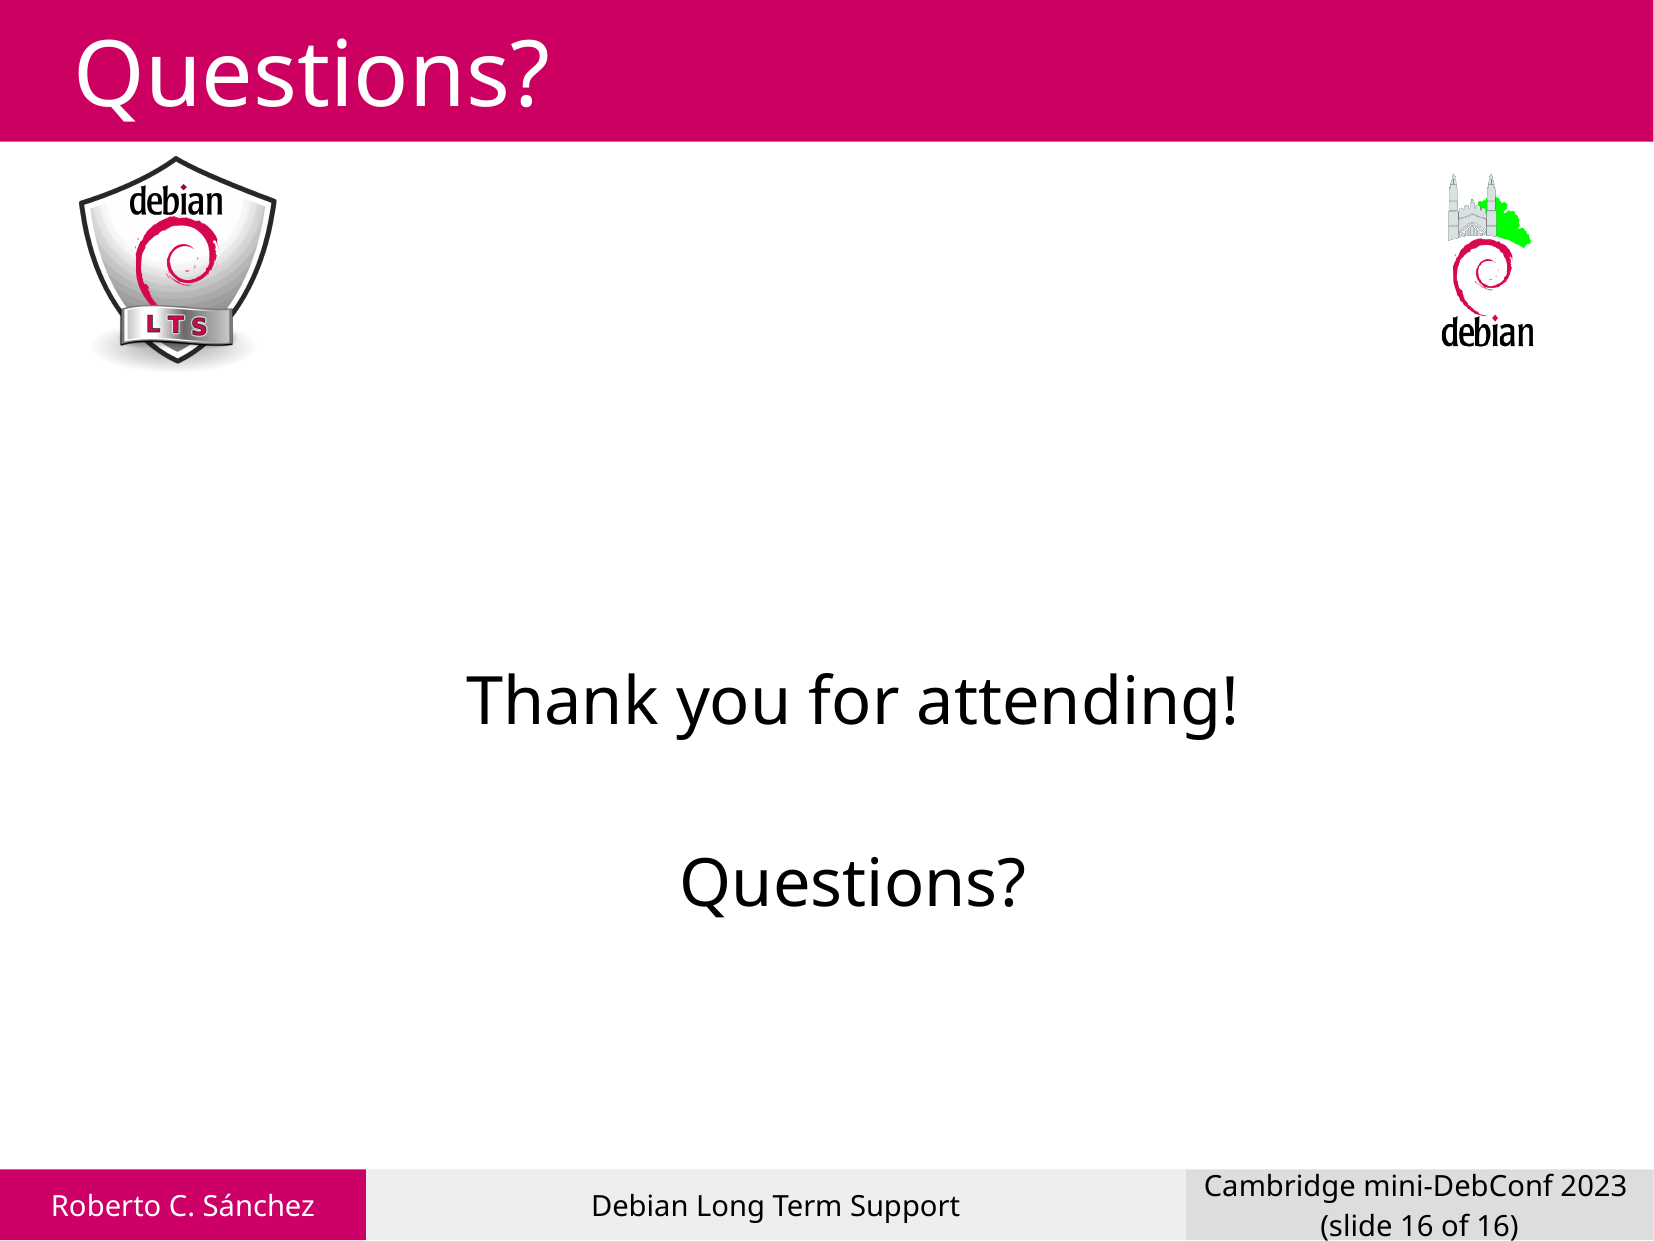

# Questions?
Thank you for attending!
Questions?
07.08.17
16